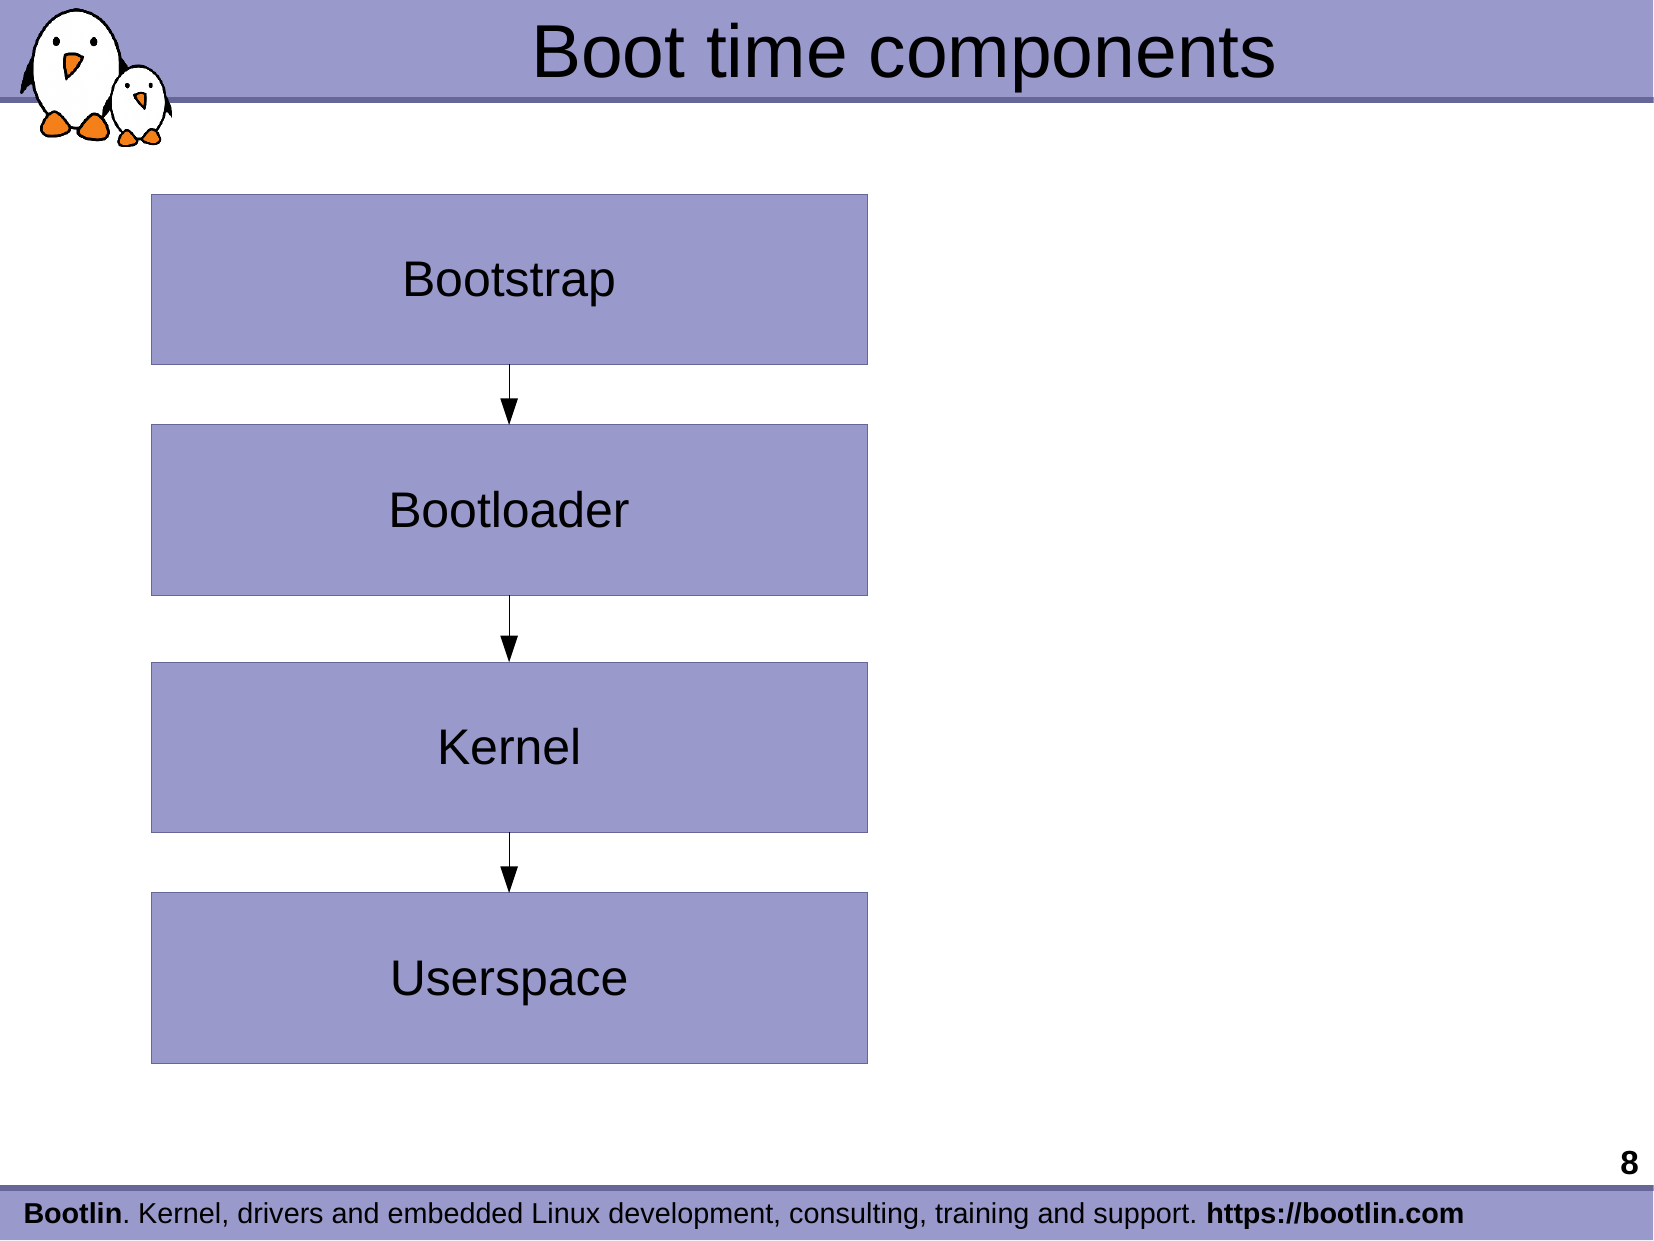

# Boot time components
Bootstrap
Bootloader
Kernel
Userspace